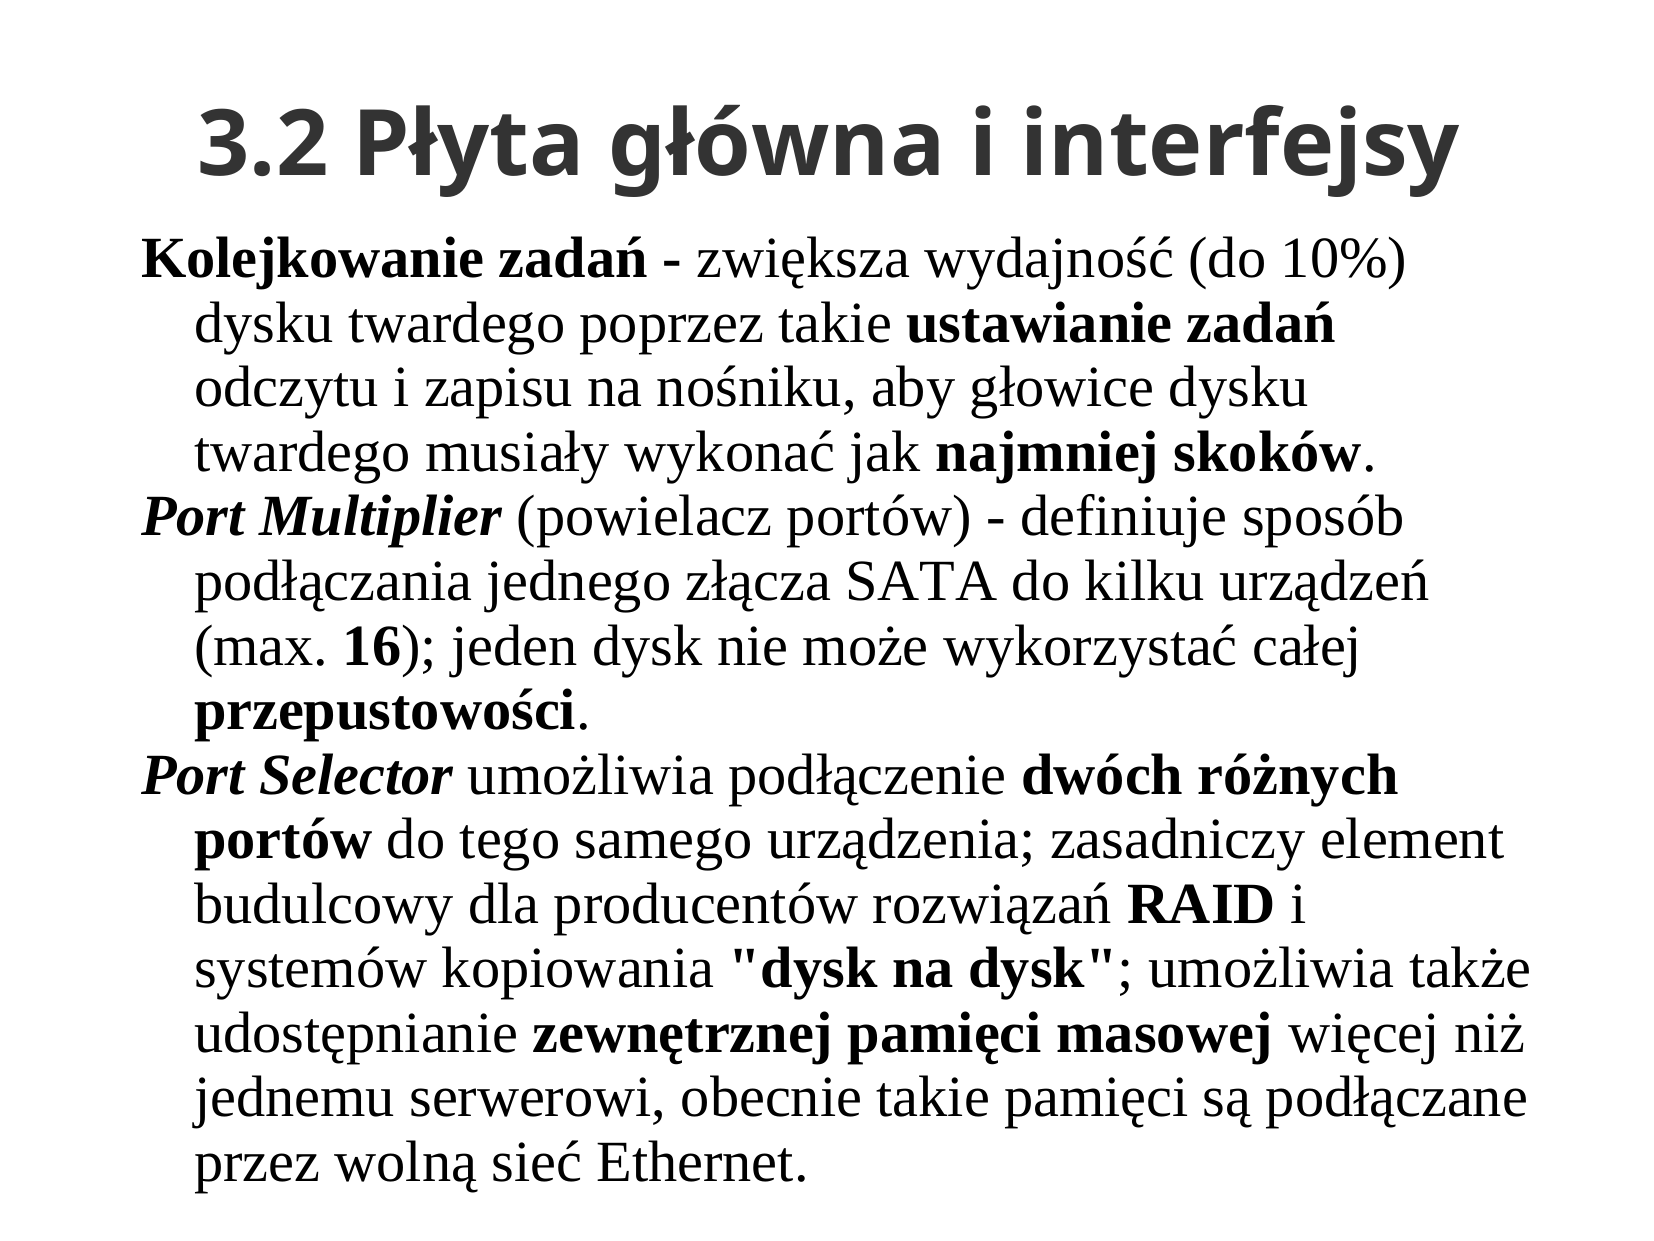

# 3.2 Płyta główna i interfejsy
Kolejkowanie zadań - zwiększa wydajność (do 10%) dysku twardego poprzez takie ustawianie zadań odczytu i zapisu na nośniku, aby głowice dysku twardego musiały wykonać jak najmniej skoków.
Port Multiplier (powielacz portów) - definiuje sposób podłączania jednego złącza SATA do kilku urządzeń (max. 16); jeden dysk nie może wykorzystać całej przepustowości.
Port Selector umożliwia podłączenie dwóch różnych portów do tego samego urządzenia; zasadniczy element budulcowy dla producentów rozwiązań RAID i systemów kopiowania "dysk na dysk"; umożliwia także udostępnianie zewnętrznej pamięci masowej więcej niż jednemu serwerowi, obecnie takie pamięci są podłączane przez wolną sieć Ethernet.